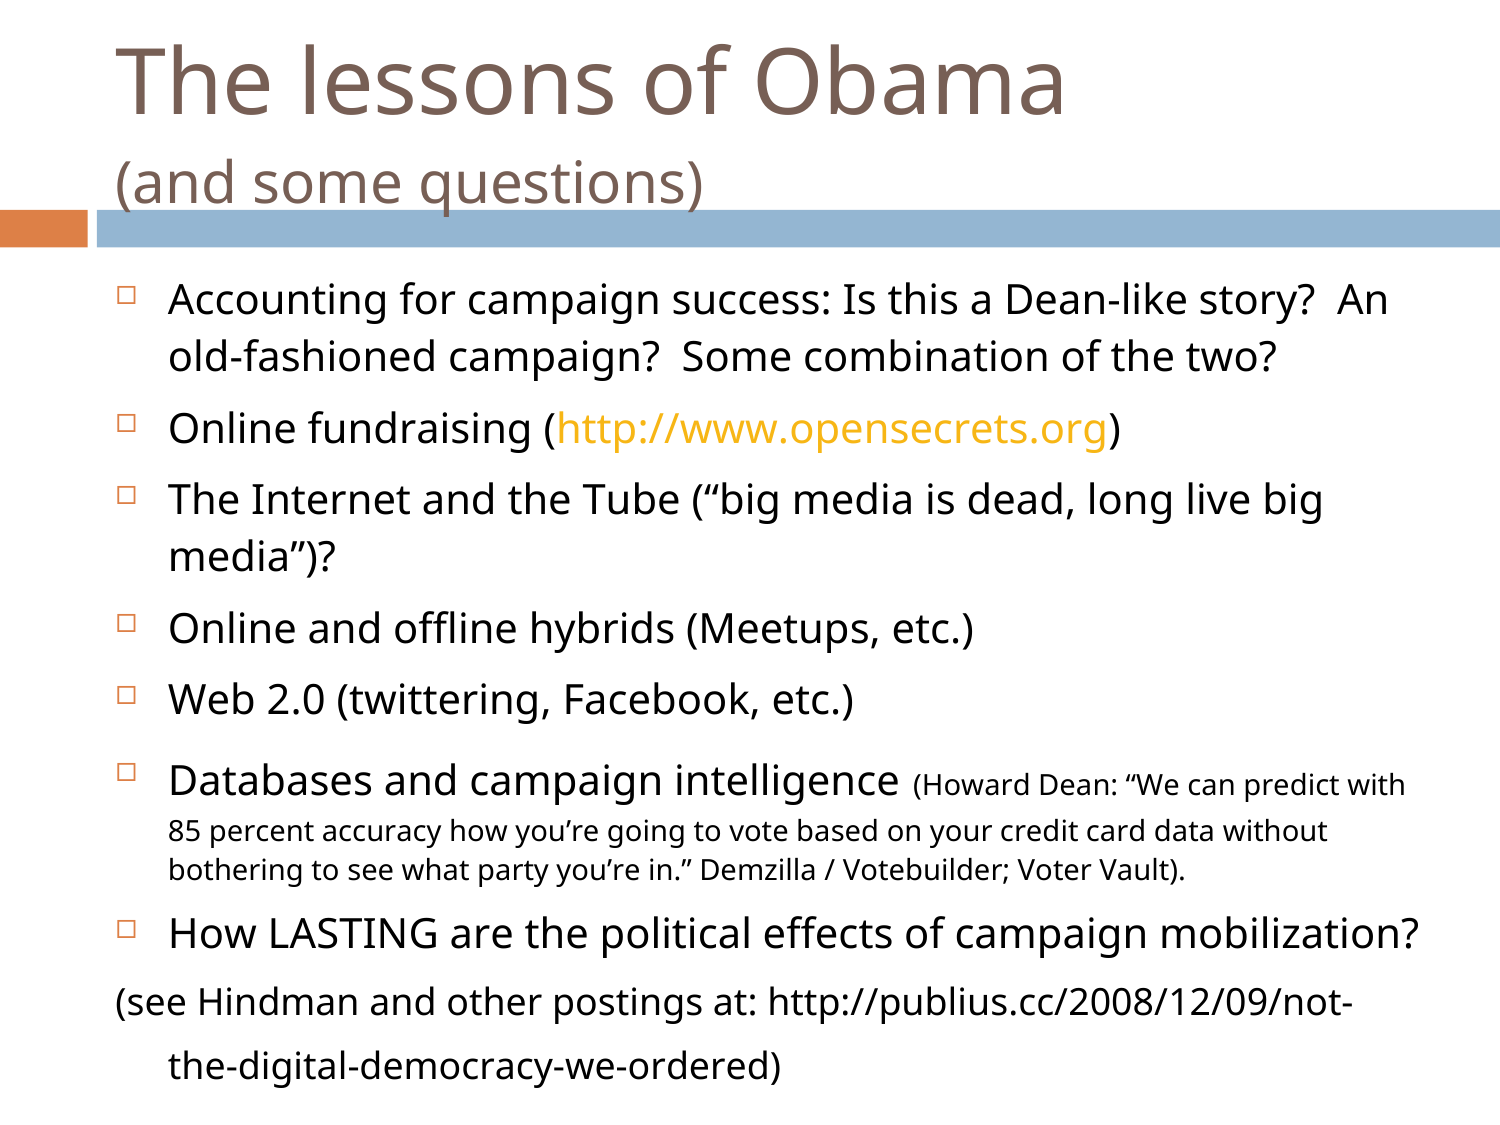

# The lessons of Obama (and some questions)
Accounting for campaign success: Is this a Dean-like story? An old-fashioned campaign? Some combination of the two?
Online fundraising (http://www.opensecrets.org)
The Internet and the Tube (“big media is dead, long live big media”)?
Online and offline hybrids (Meetups, etc.)
Web 2.0 (twittering, Facebook, etc.)
Databases and campaign intelligence (Howard Dean: “We can predict with 85 percent accuracy how you’re going to vote based on your credit card data without bothering to see what party you’re in.” Demzilla / Votebuilder; Voter Vault).
How LASTING are the political effects of campaign mobilization?
(see Hindman and other postings at: http://publius.cc/2008/12/09/not-the-digital-democracy-we-ordered)